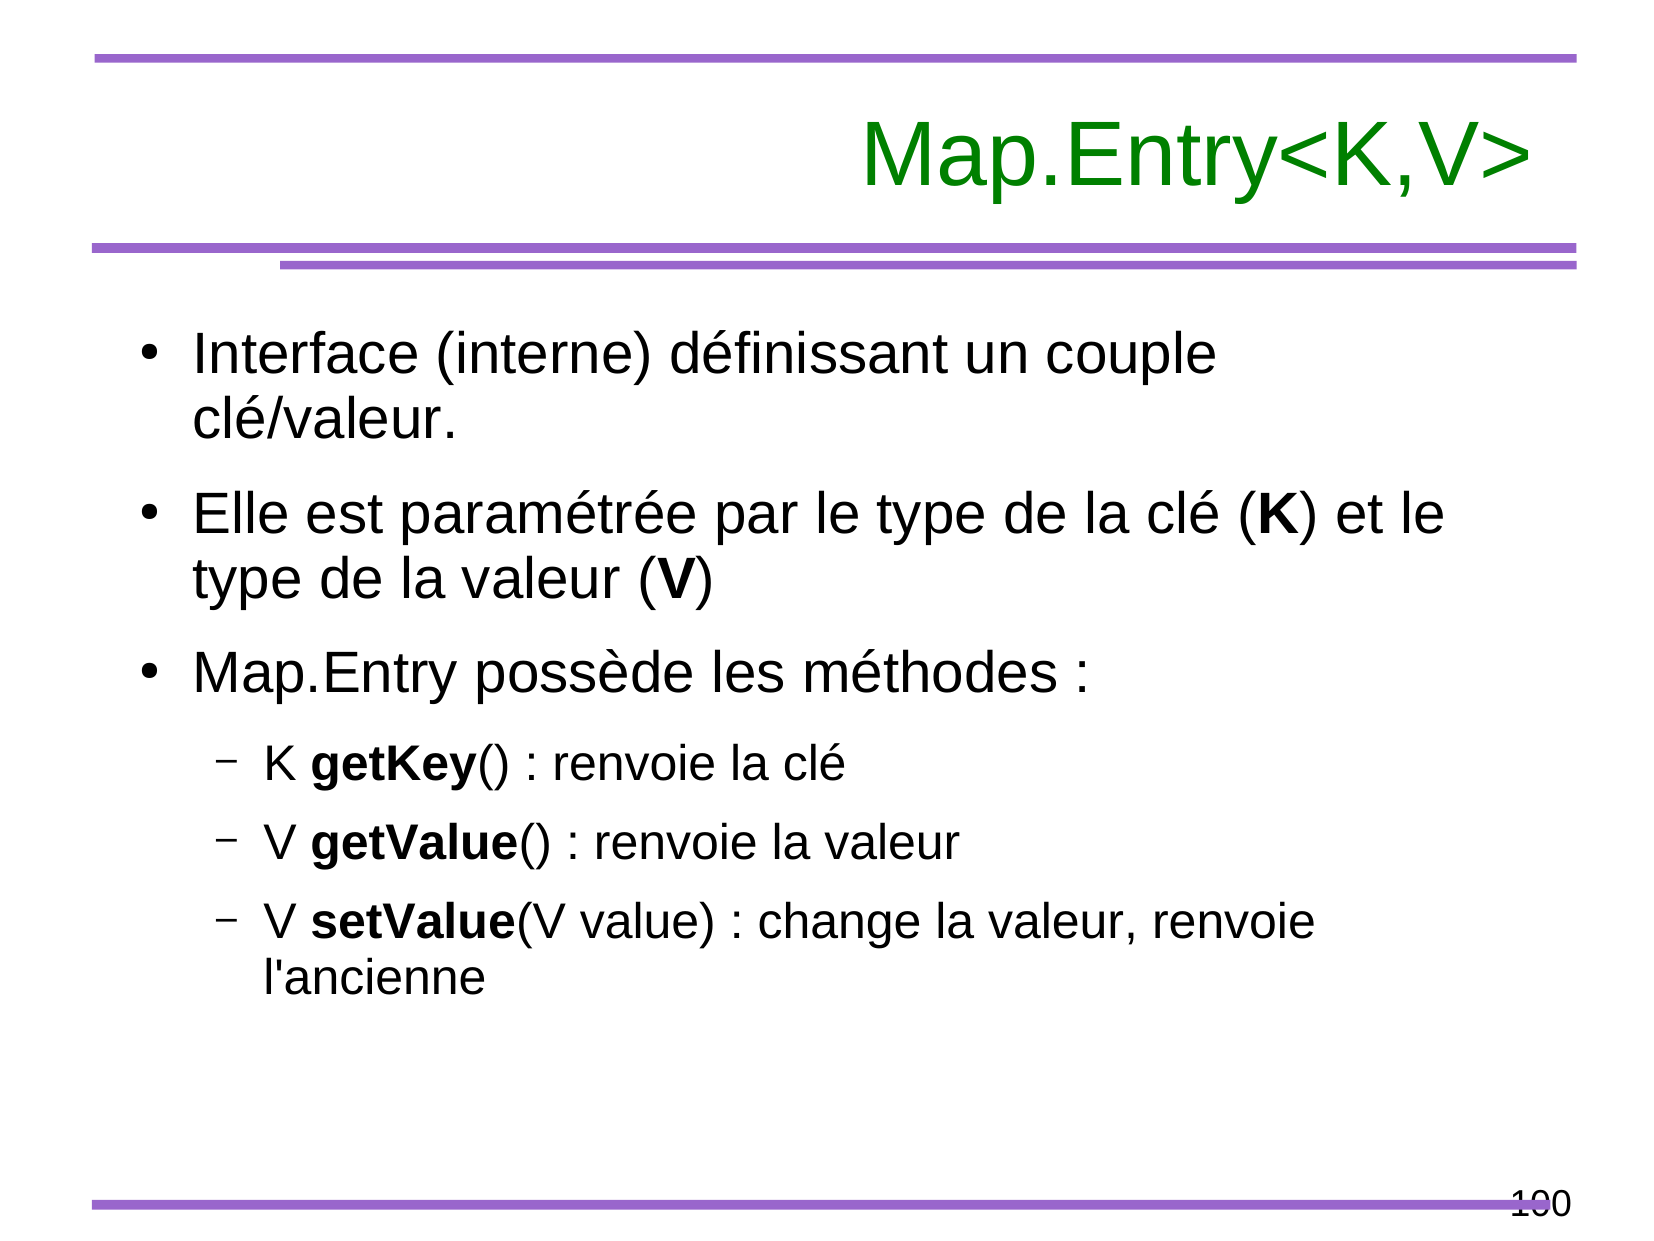

# Map.Entry<K,V>
Interface (interne) définissant un couple
clé/valeur.
Elle est paramétrée par le type de la clé (K) et le type de la valeur (V)
Map.Entry possède les méthodes :
K getKey() : renvoie la clé
V getValue() : renvoie la valeur
V setValue(V value) : change la valeur, renvoie l'ancienne